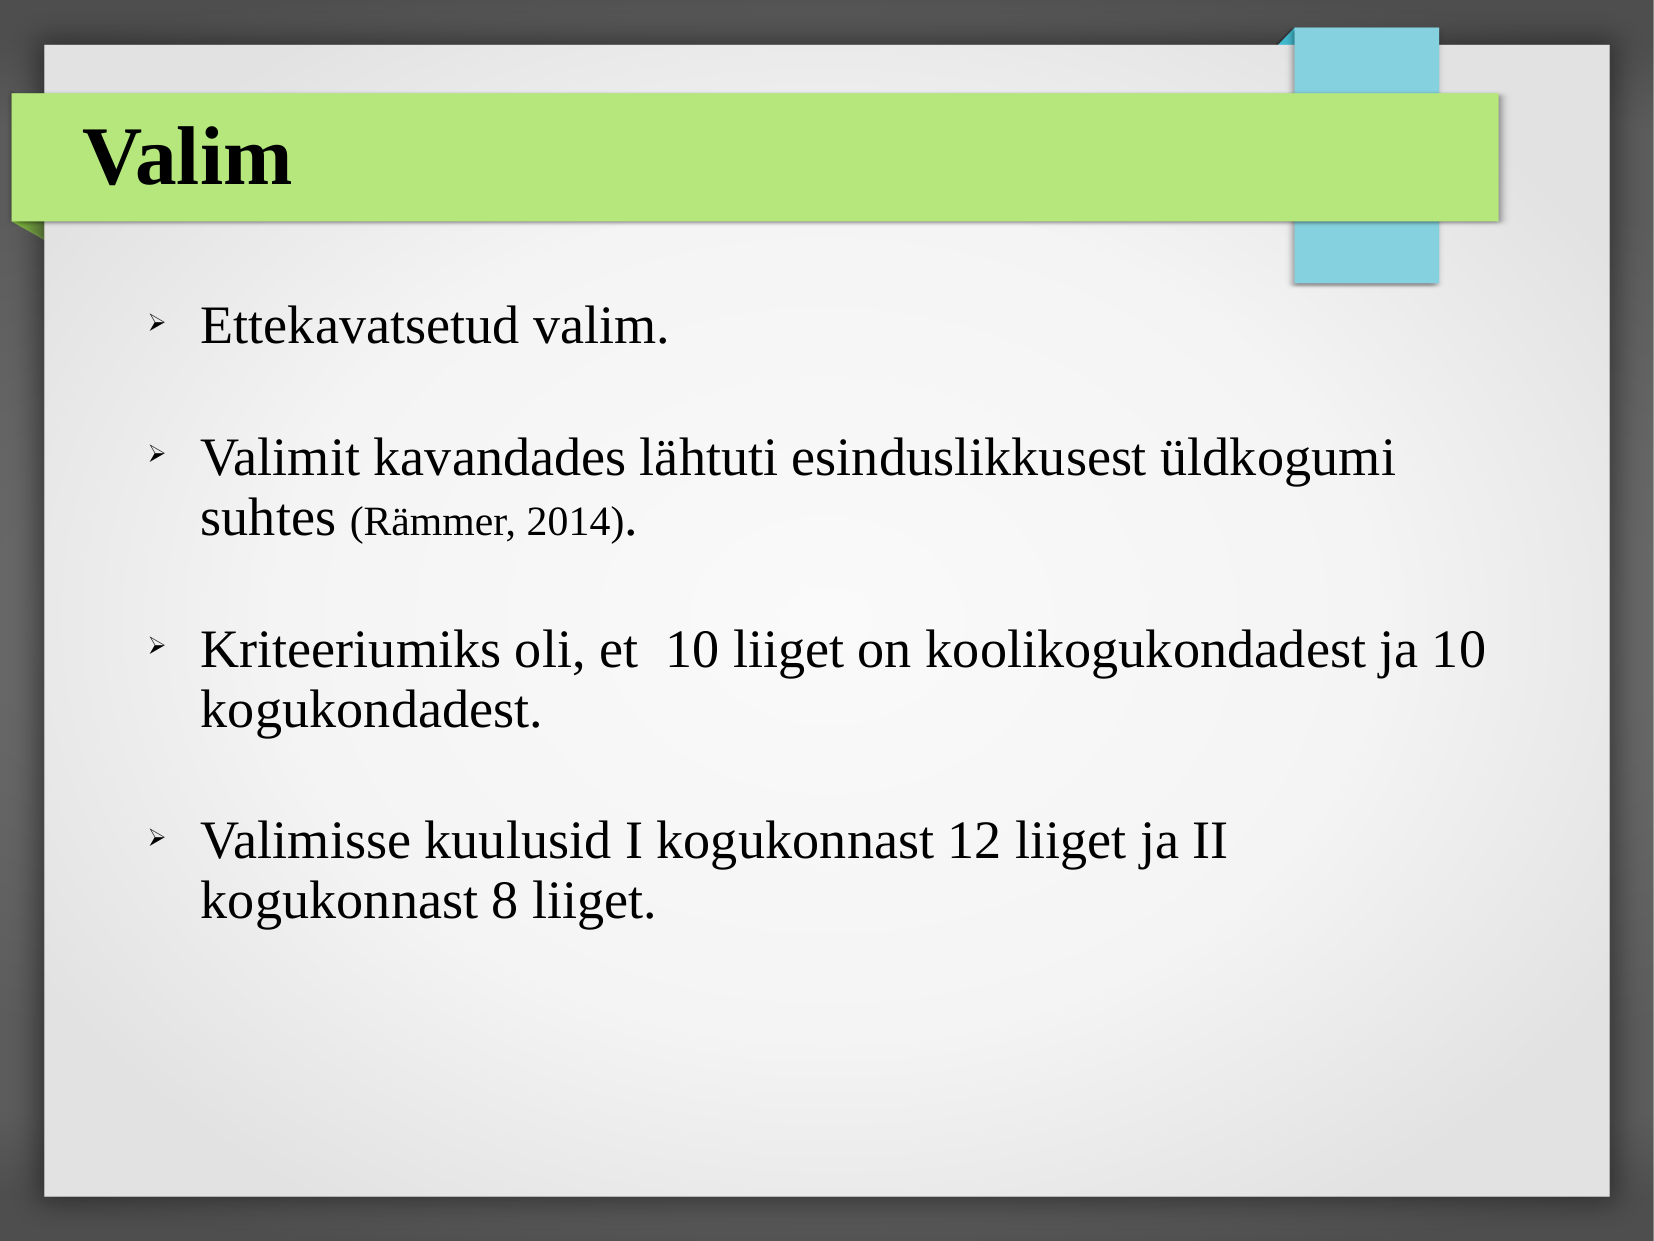

# Valim
Ettekavatsetud valim.
Valimit kavandades lähtuti esinduslikkusest üldkogumi suhtes (Rämmer, 2014).
Kriteeriumiks oli, et 10 liiget on koolikogukondadest ja 10 kogukondadest.
Valimisse kuulusid I kogukonnast 12 liiget ja II kogukonnast 8 liiget.